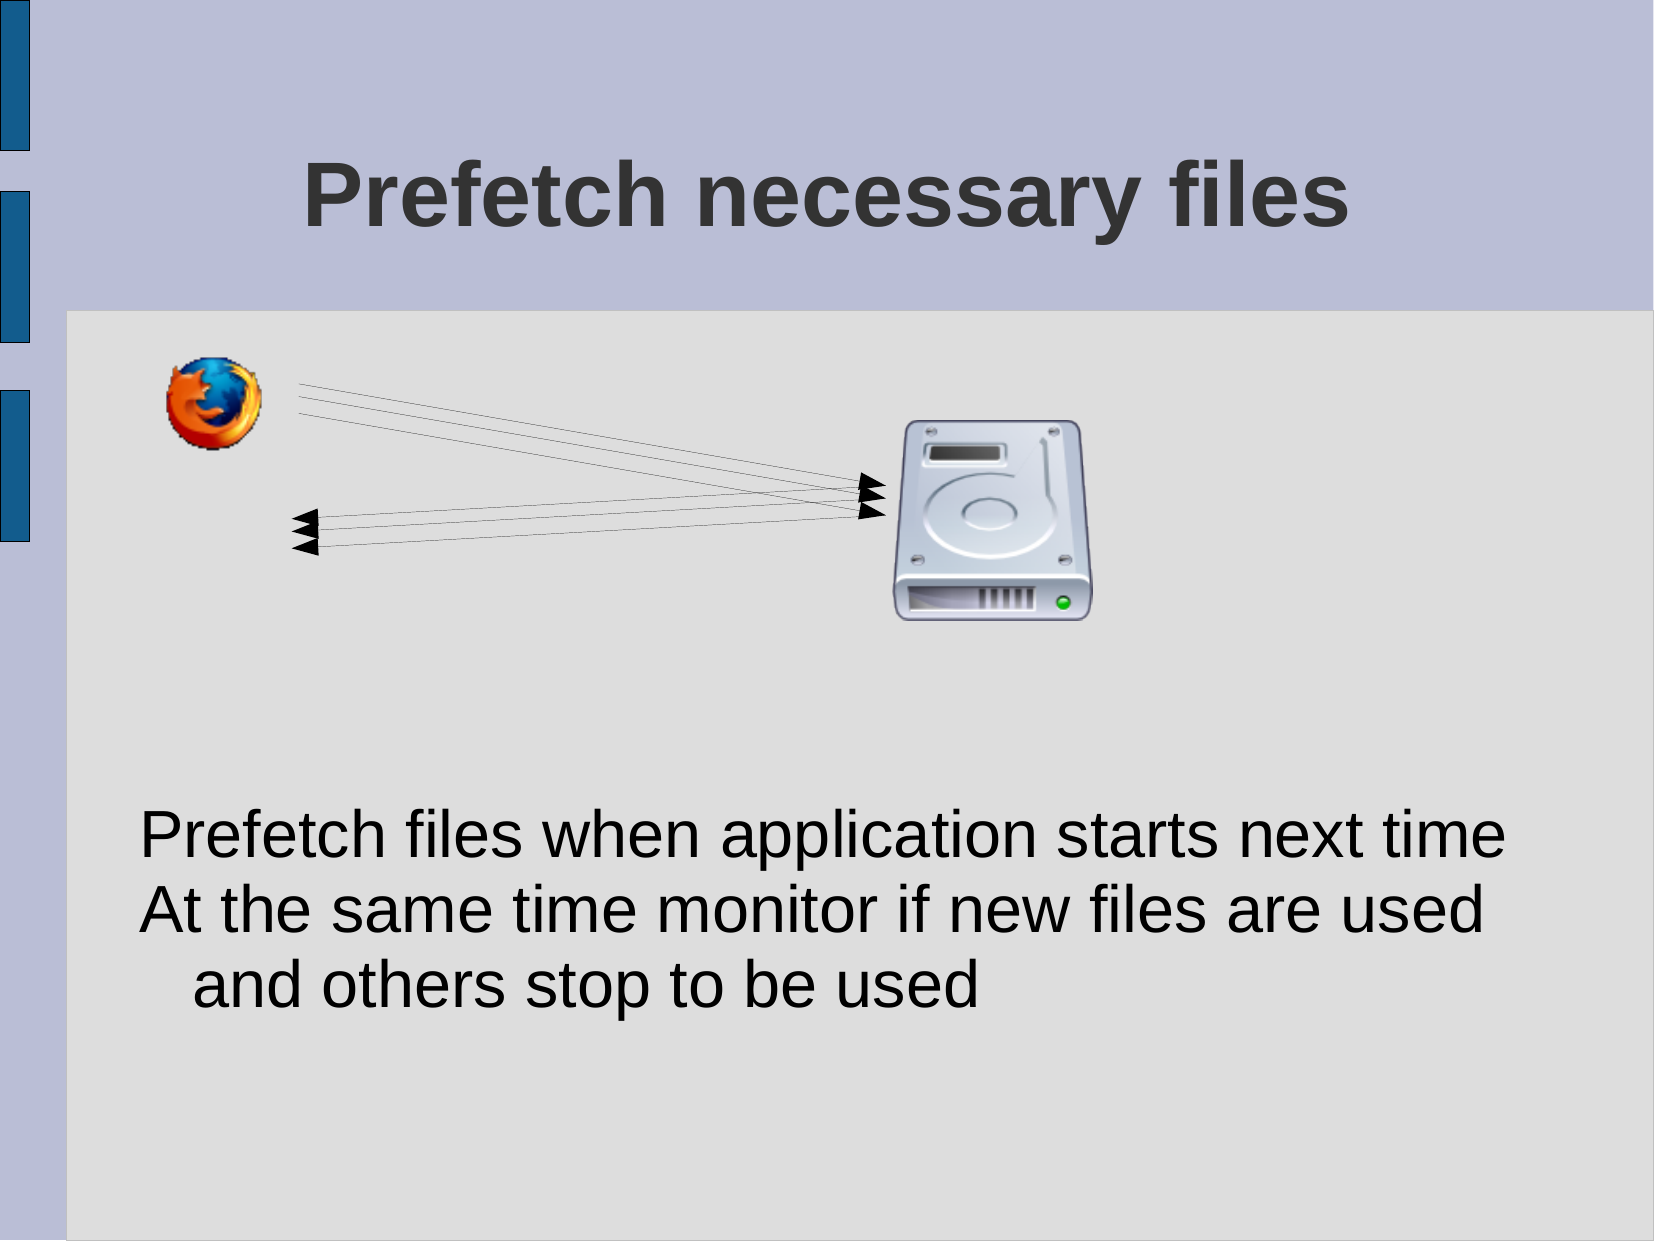

# Prefetch necessary files
Prefetch files when application starts next time
At the same time monitor if new files are used and others stop to be used